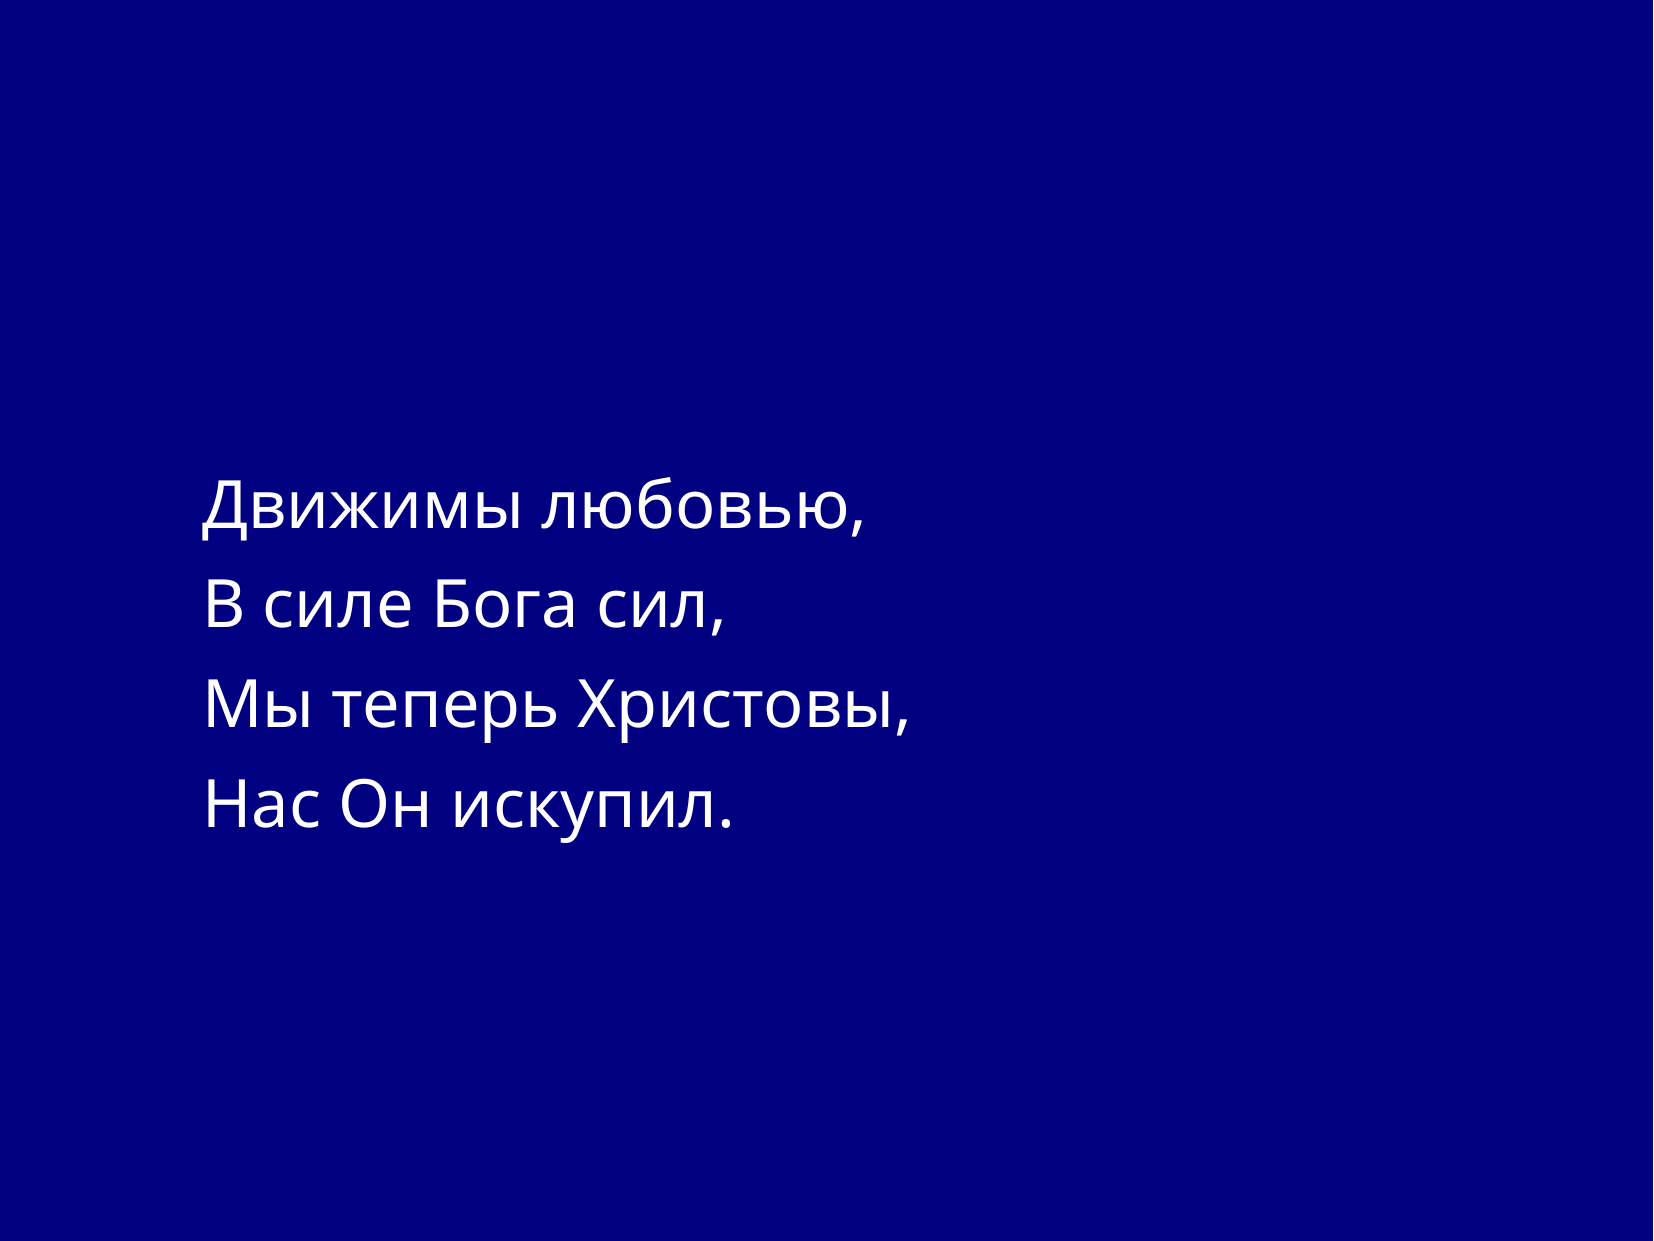

Движимы любовью,
	В силе Бога сил,
	Мы теперь Христовы,
	Нас Он искупил.